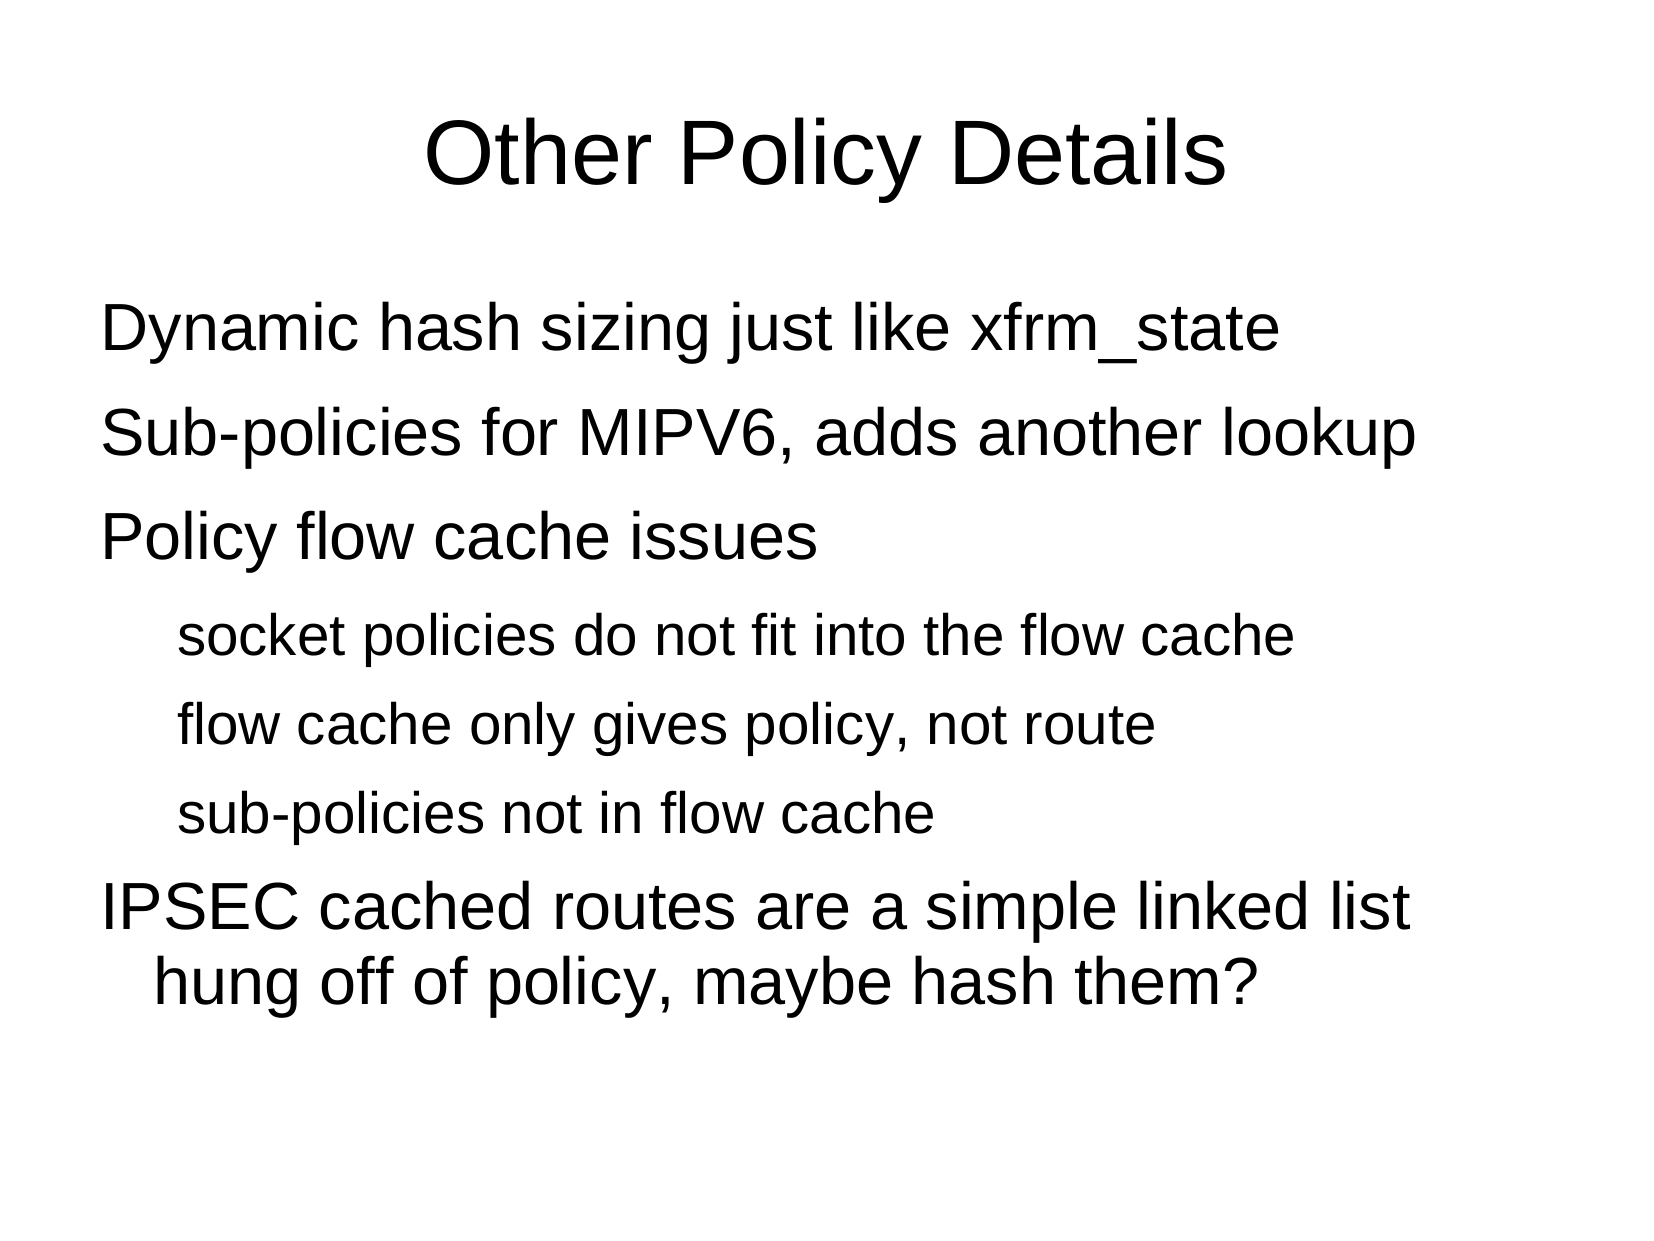

# Other Policy Details
Dynamic hash sizing just like xfrm_state
Sub-policies for MIPV6, adds another lookup
Policy flow cache issues
socket policies do not fit into the flow cache
flow cache only gives policy, not route
sub-policies not in flow cache
IPSEC cached routes are a simple linked list hung off of policy, maybe hash them?